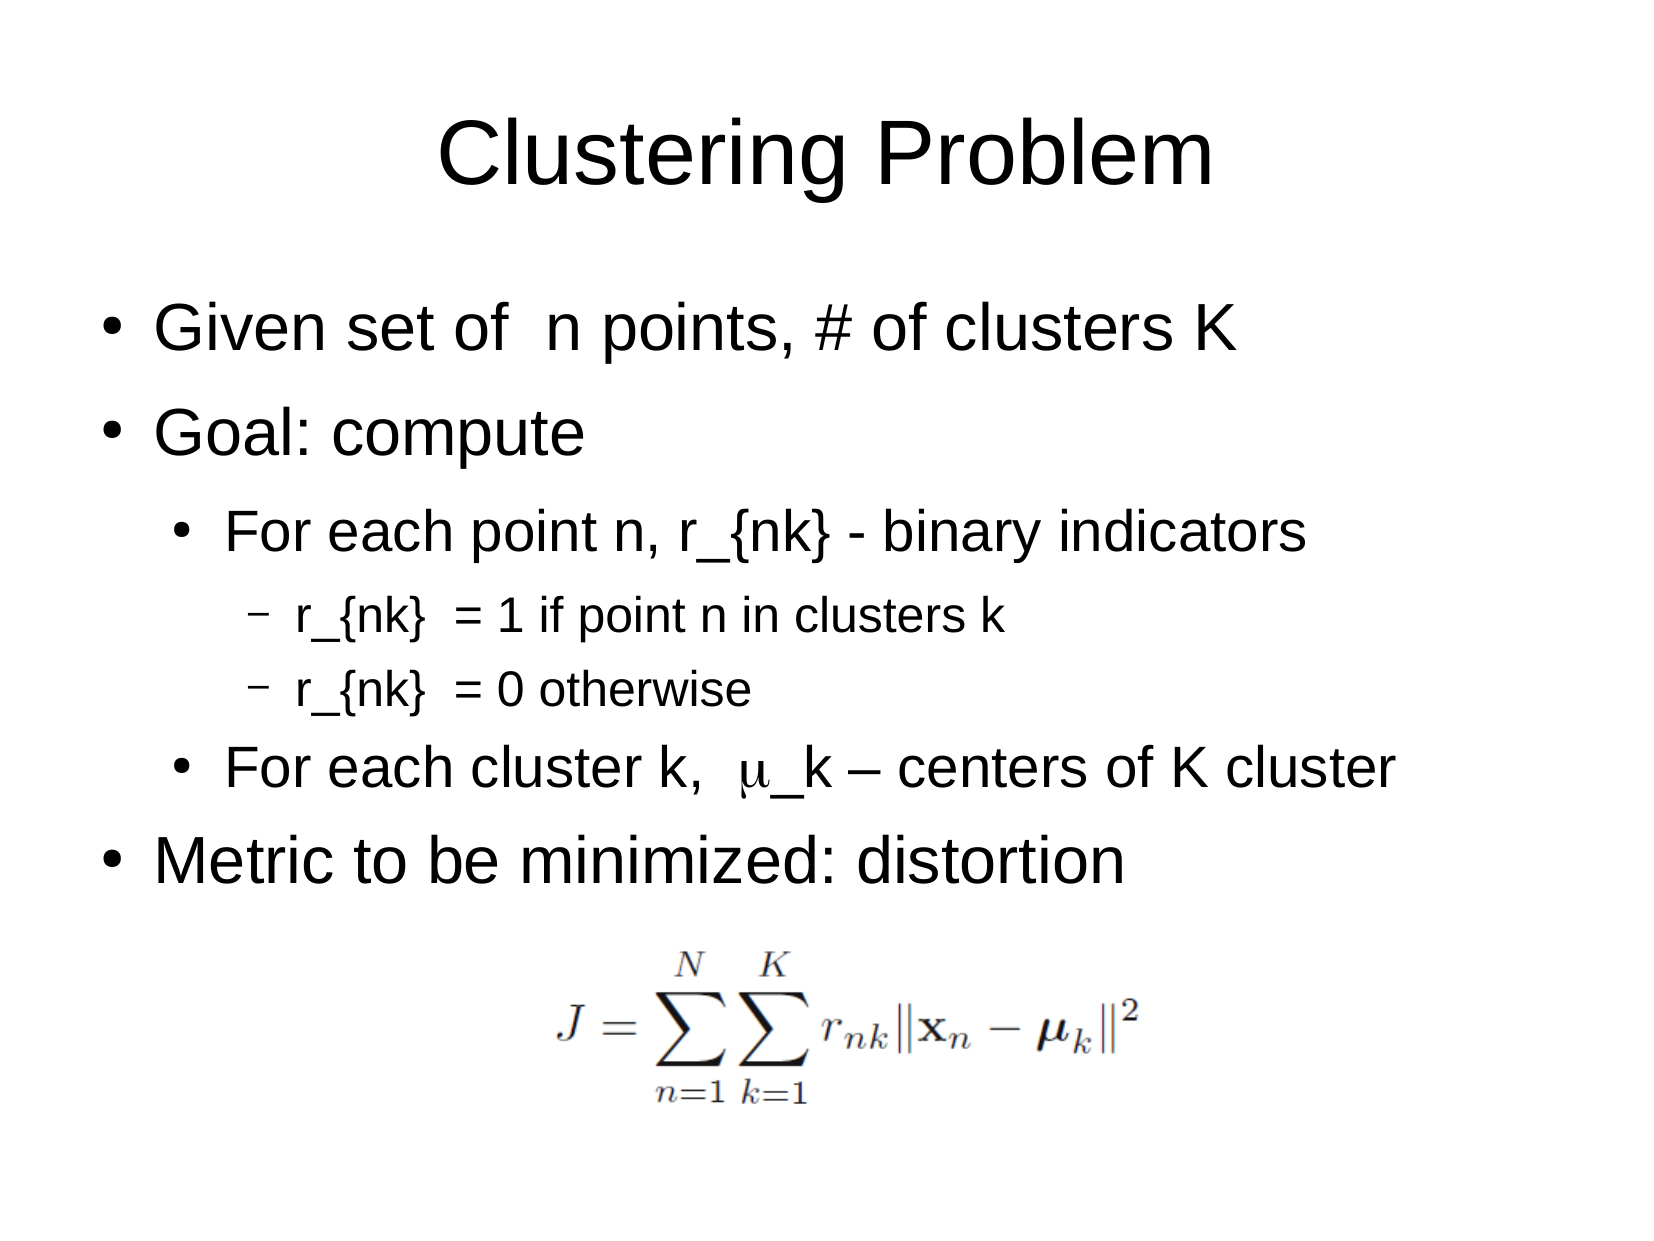

# Clustering Problem
Given set of n points, # of clusters K
Goal: compute
For each point n, r_{nk} - binary indicators
r_{nk} = 1 if point n in clusters k
r_{nk} = 0 otherwise
For each cluster k, m_k – centers of K cluster
Metric to be minimized: distortion